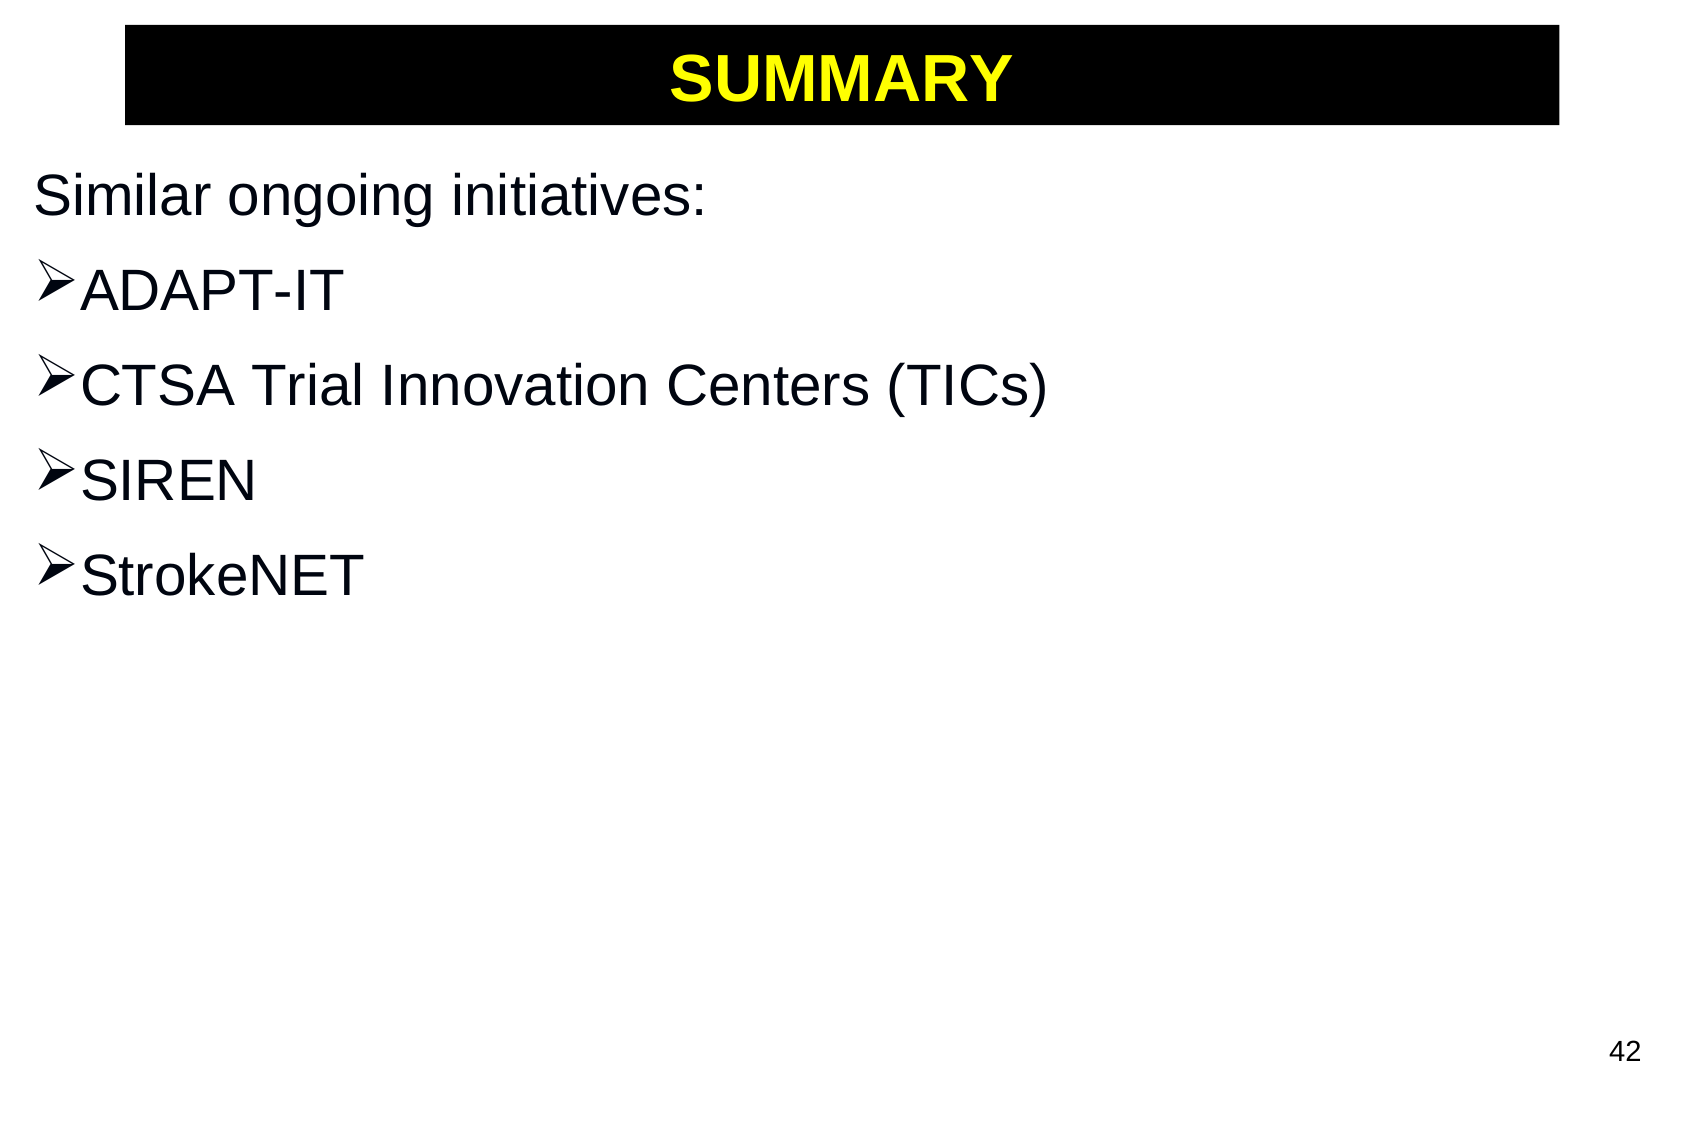

# SUMMARY
Similar ongoing initiatives:
ADAPT-IT
CTSA Trial Innovation Centers (TICs)
SIREN
StrokeNET